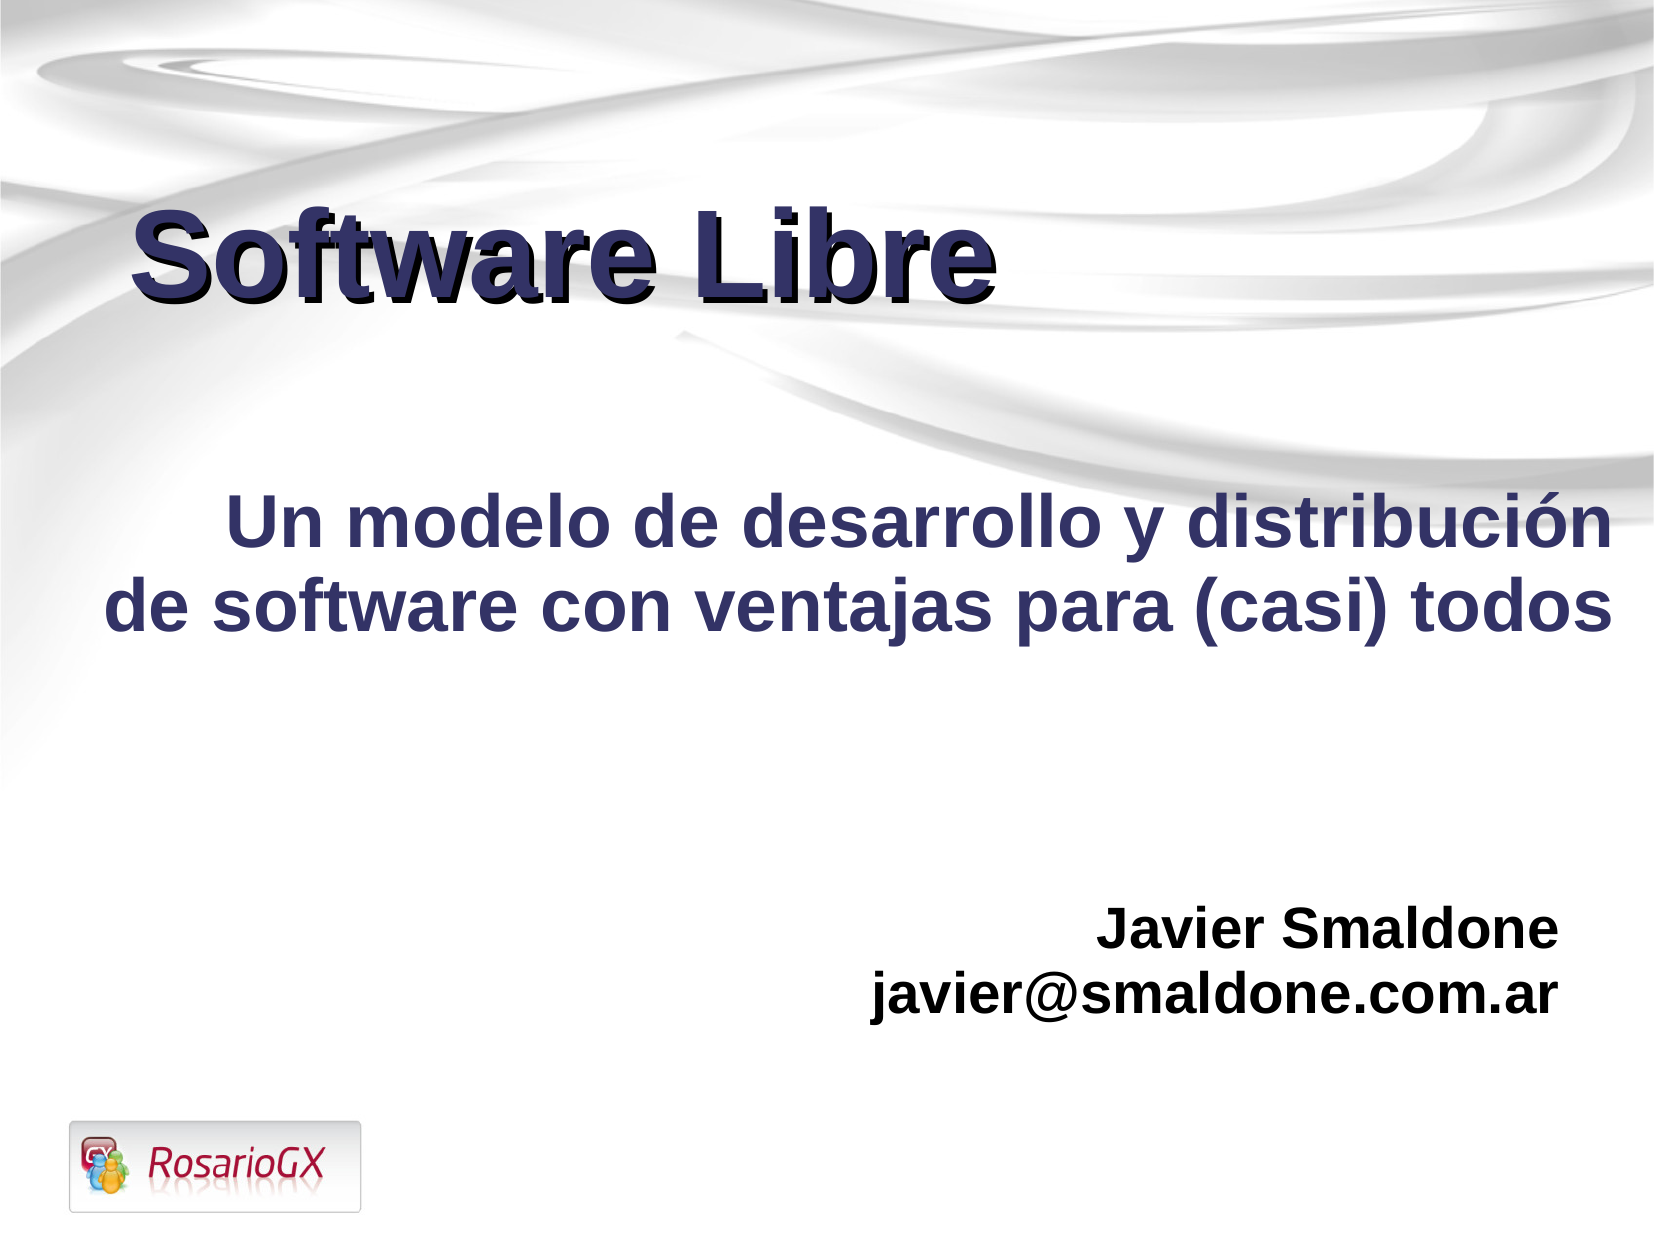

Software Libre
Un modelo de desarrollo y distribución
de software con ventajas para (casi) todos
Javier Smaldone
javier@smaldone.com.ar